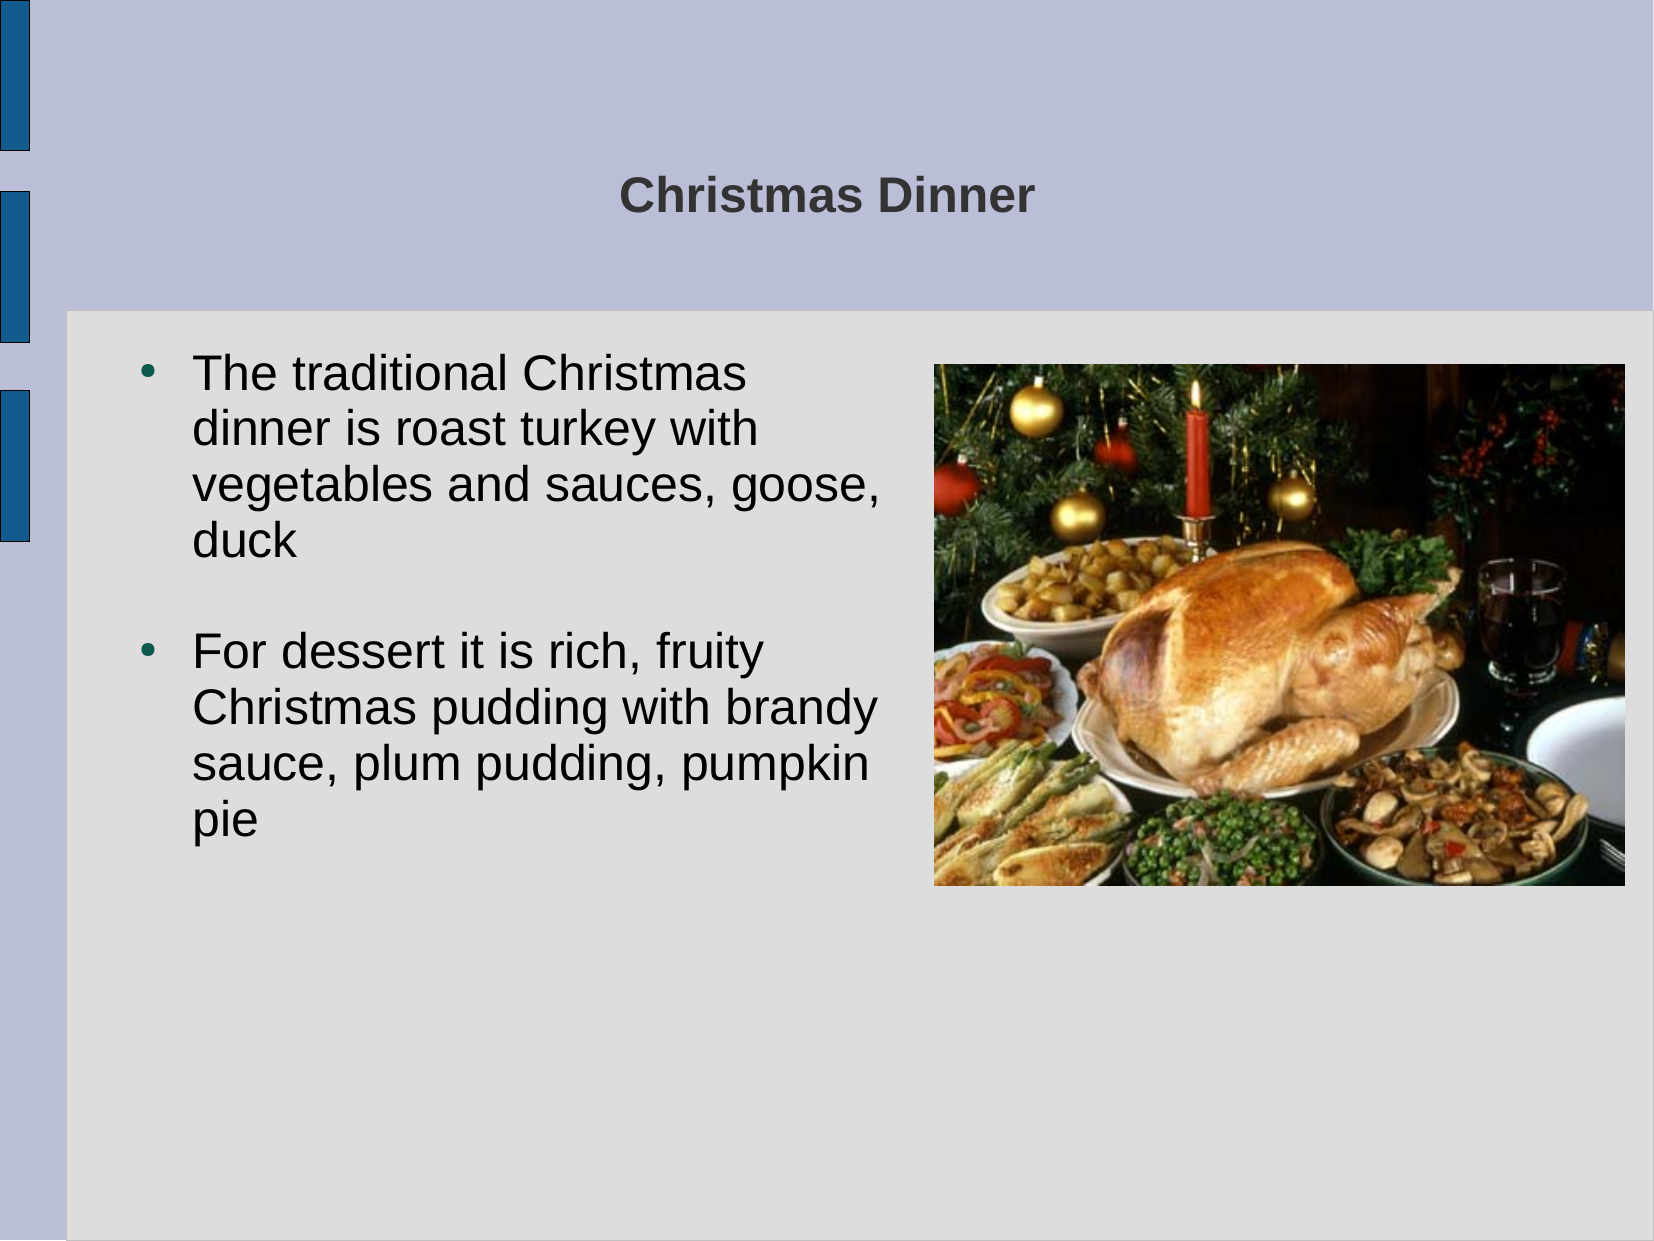

Christmas Dinner
# The traditional Christmas dinner is roast turkey with vegetables and sauces, goose, duck
For dessert it is rich, fruity Christmas pudding with brandy sauce, plum pudding, pumpkin pie